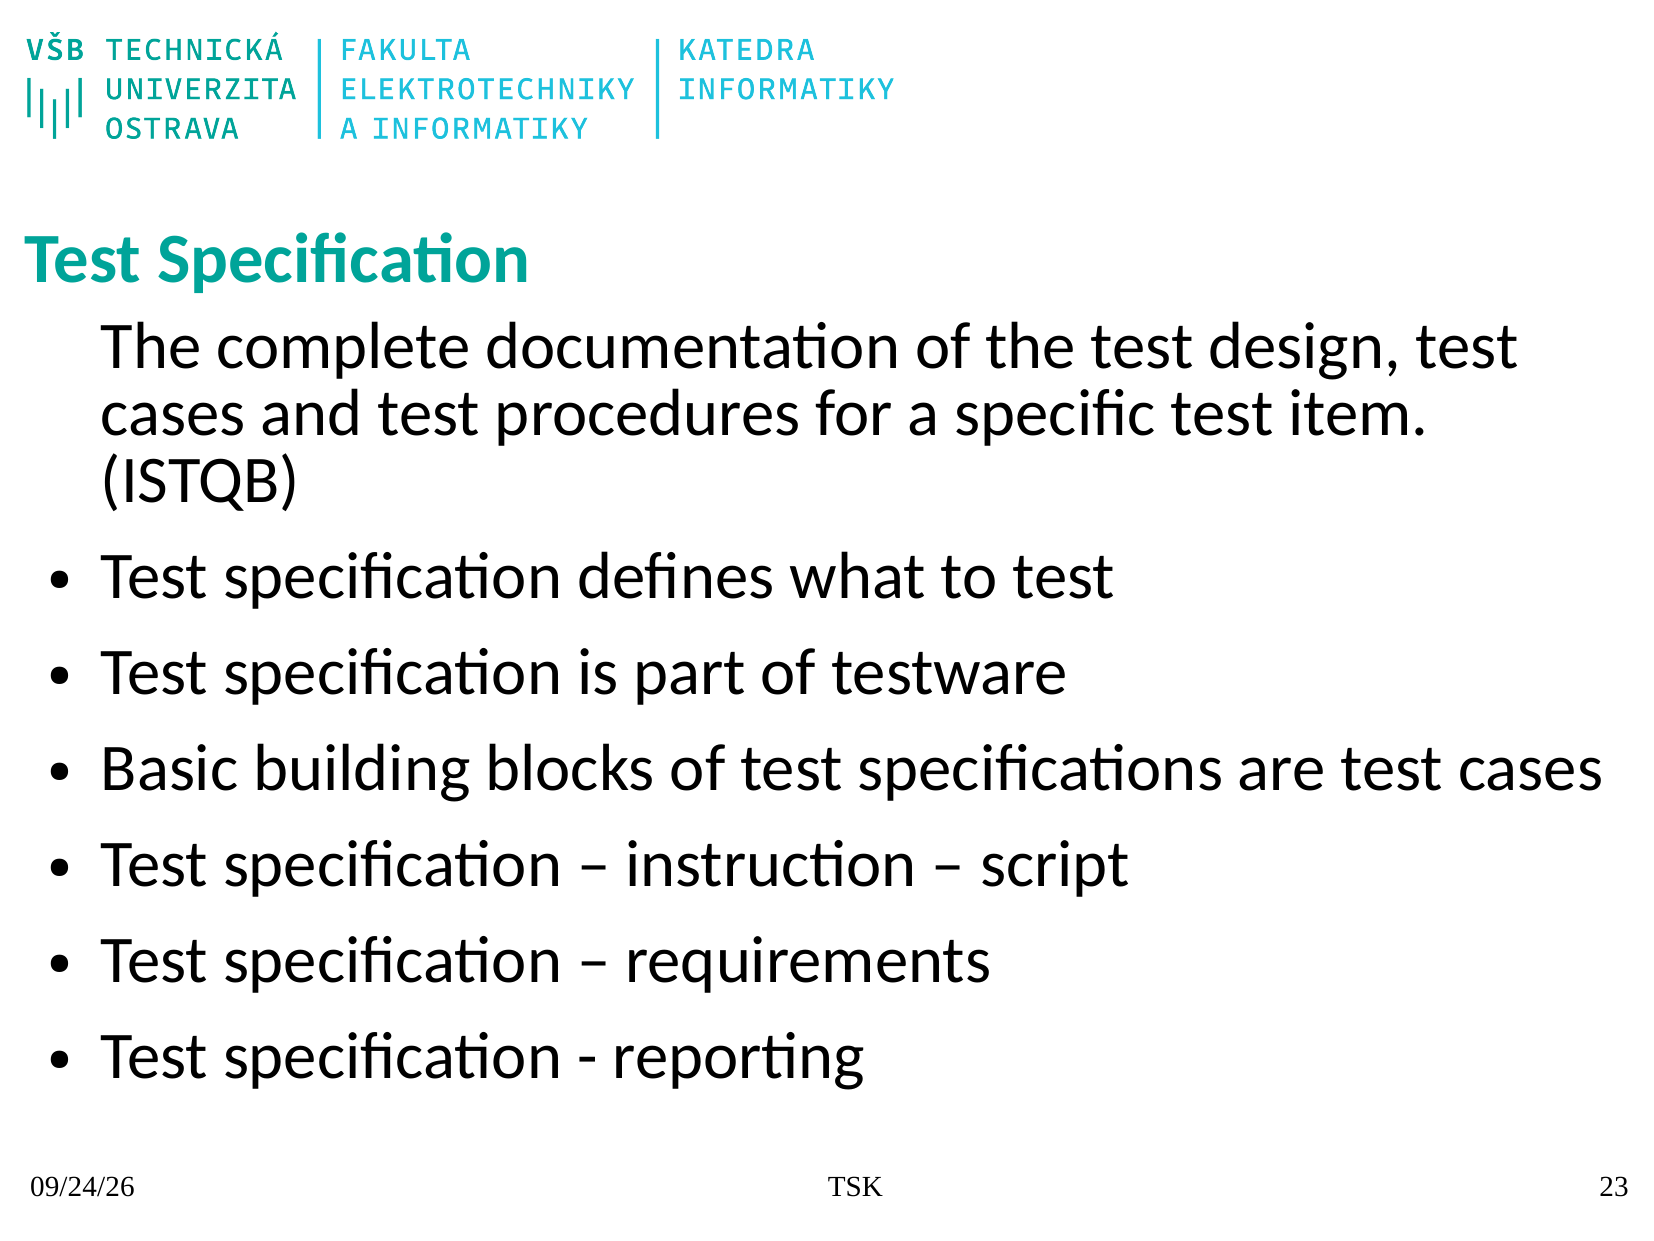

# Test Specification
The complete documentation of the test design, test cases and test procedures for a specific test item. (ISTQB)
Test specification defines what to test
Test specification is part of testware
Basic building blocks of test specifications are test cases
Test specification – instruction – script
Test specification – requirements
Test specification - reporting
TSK
23